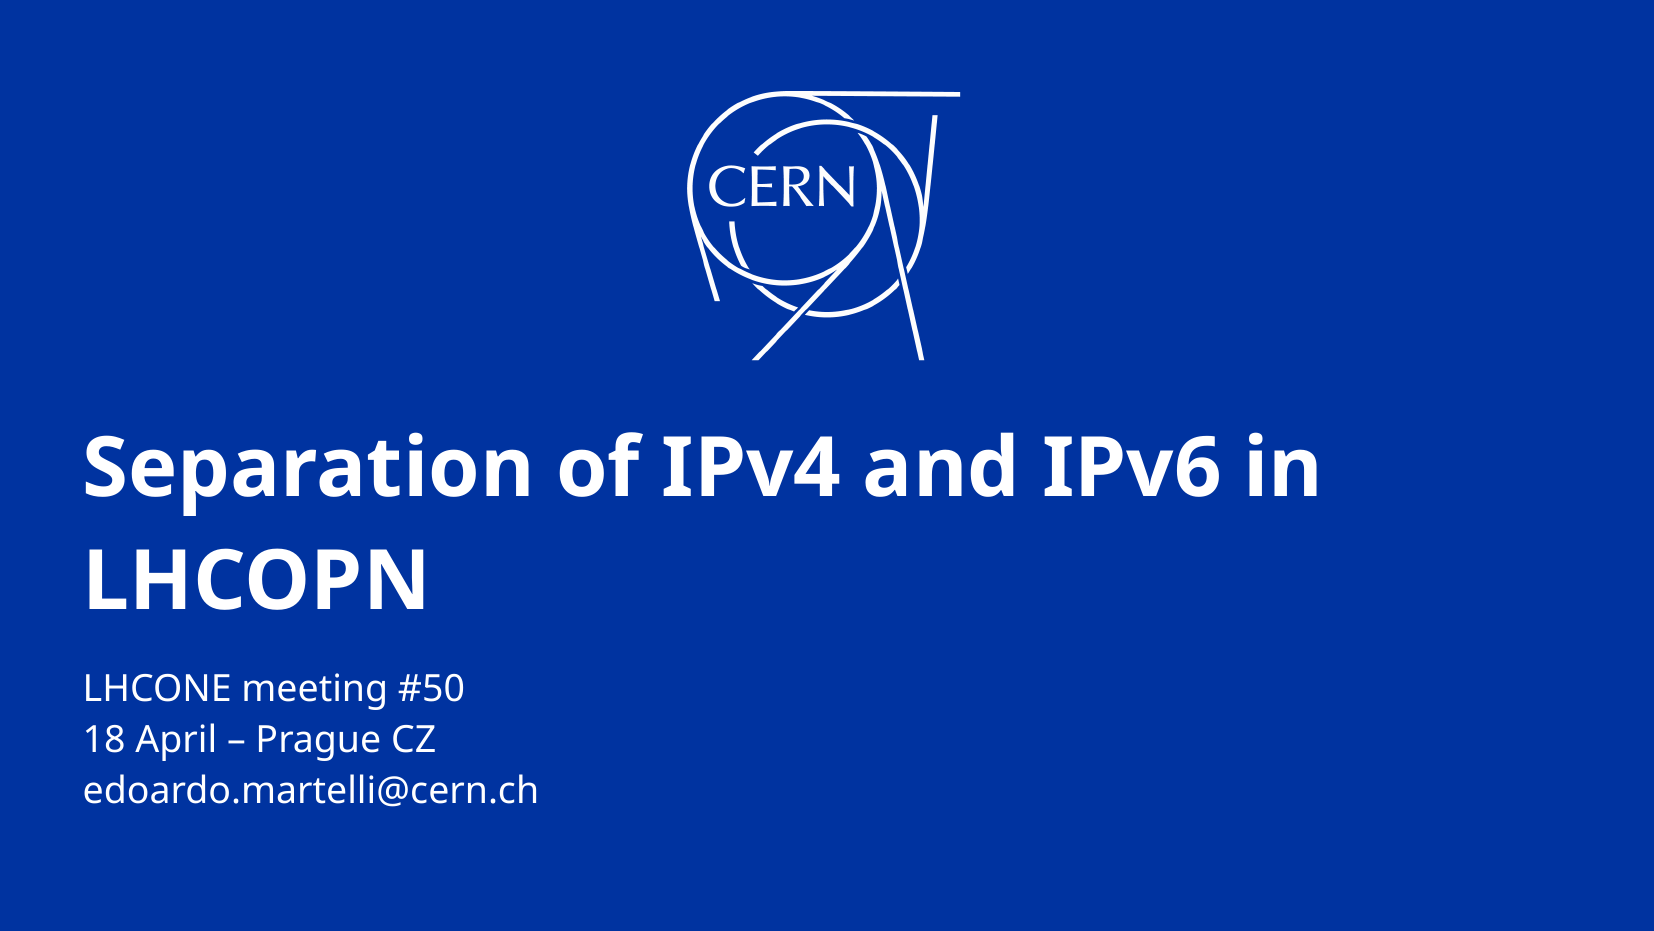

# Separation of IPv4 and IPv6 in LHCOPN
LHCONE meeting #50
18 April – Prague CZ
edoardo.martelli@cern.ch